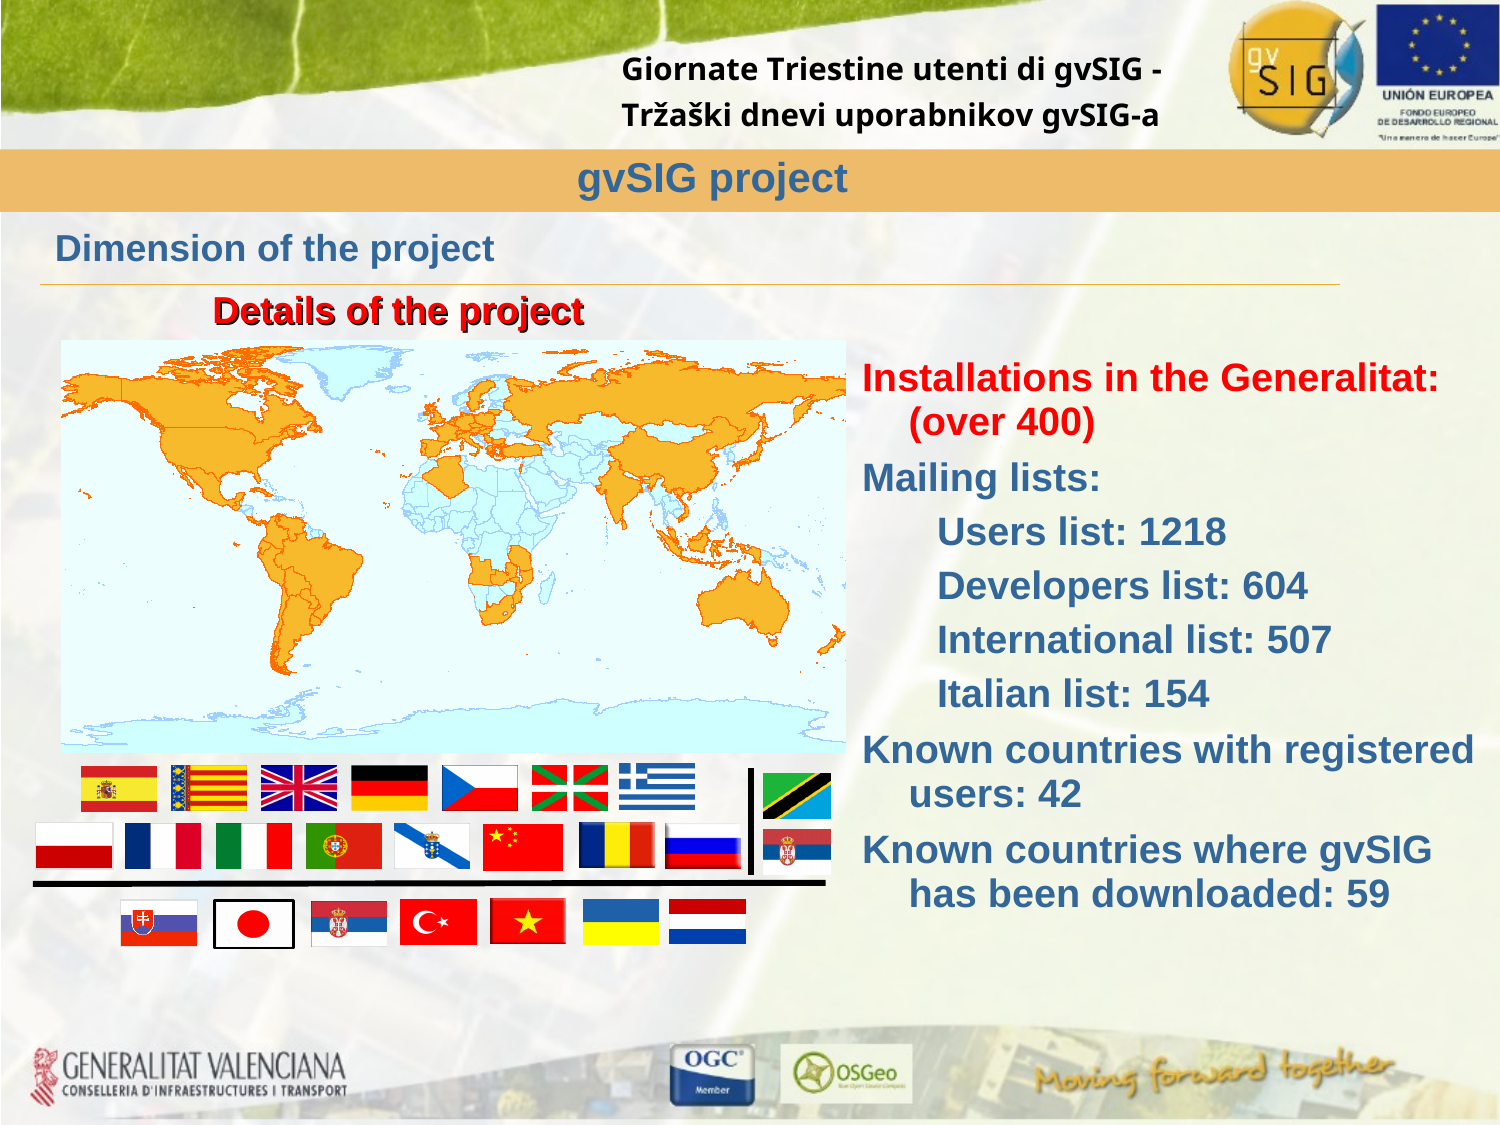

gvSIG project
Dimension of the project
Details of the project
# Installations in the Generalitat: (over 400)
Mailing lists:
Users list: 1218
Developers list: 604
International list: 507
Italian list: 154
Known countries with registered users: 42
Known countries where gvSIG has been downloaded: 59